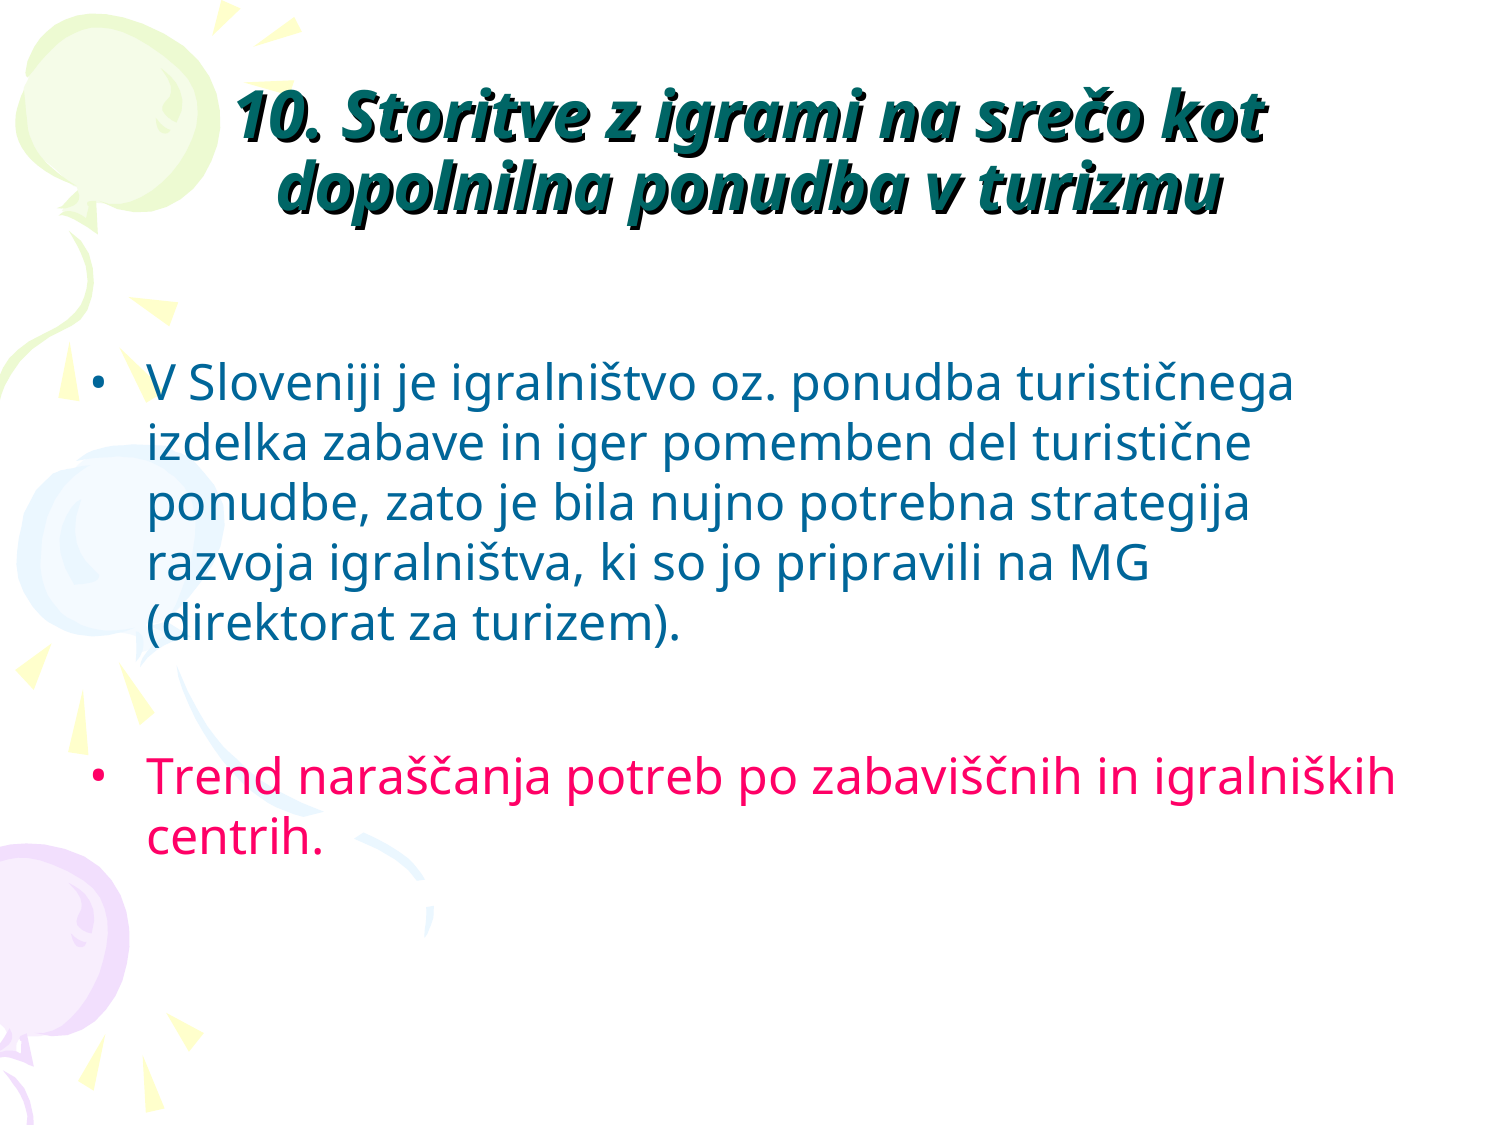

# 10. Storitve z igrami na srečo kot dopolnilna ponudba v turizmu
V Sloveniji je igralništvo oz. ponudba turističnega izdelka zabave in iger pomemben del turistične ponudbe, zato je bila nujno potrebna strategija razvoja igralništva, ki so jo pripravili na MG (direktorat za turizem).
Trend naraščanja potreb po zabaviščnih in igralniških centrih.